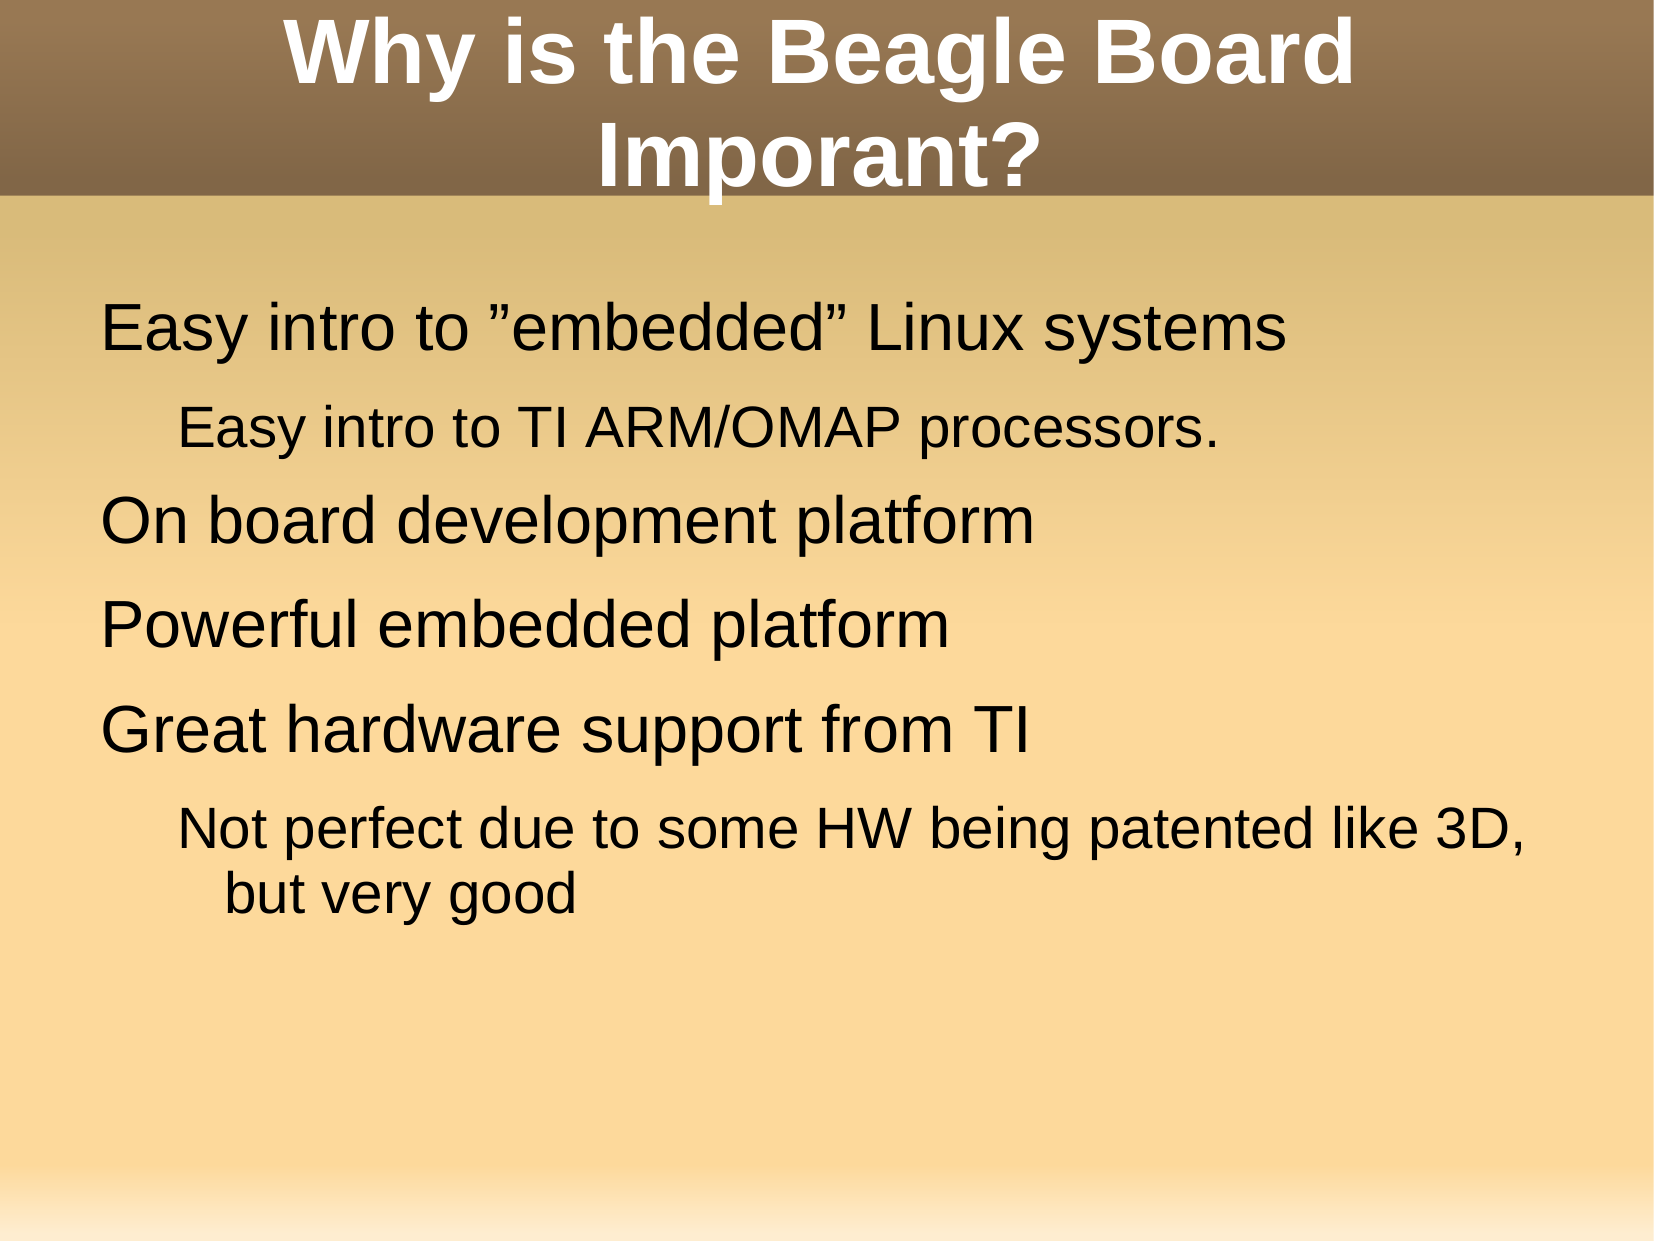

# Why is the Beagle Board Imporant?
Easy intro to ”embedded” Linux systems
Easy intro to TI ARM/OMAP processors.
On board development platform
Powerful embedded platform
Great hardware support from TI
Not perfect due to some HW being patented like 3D, but very good